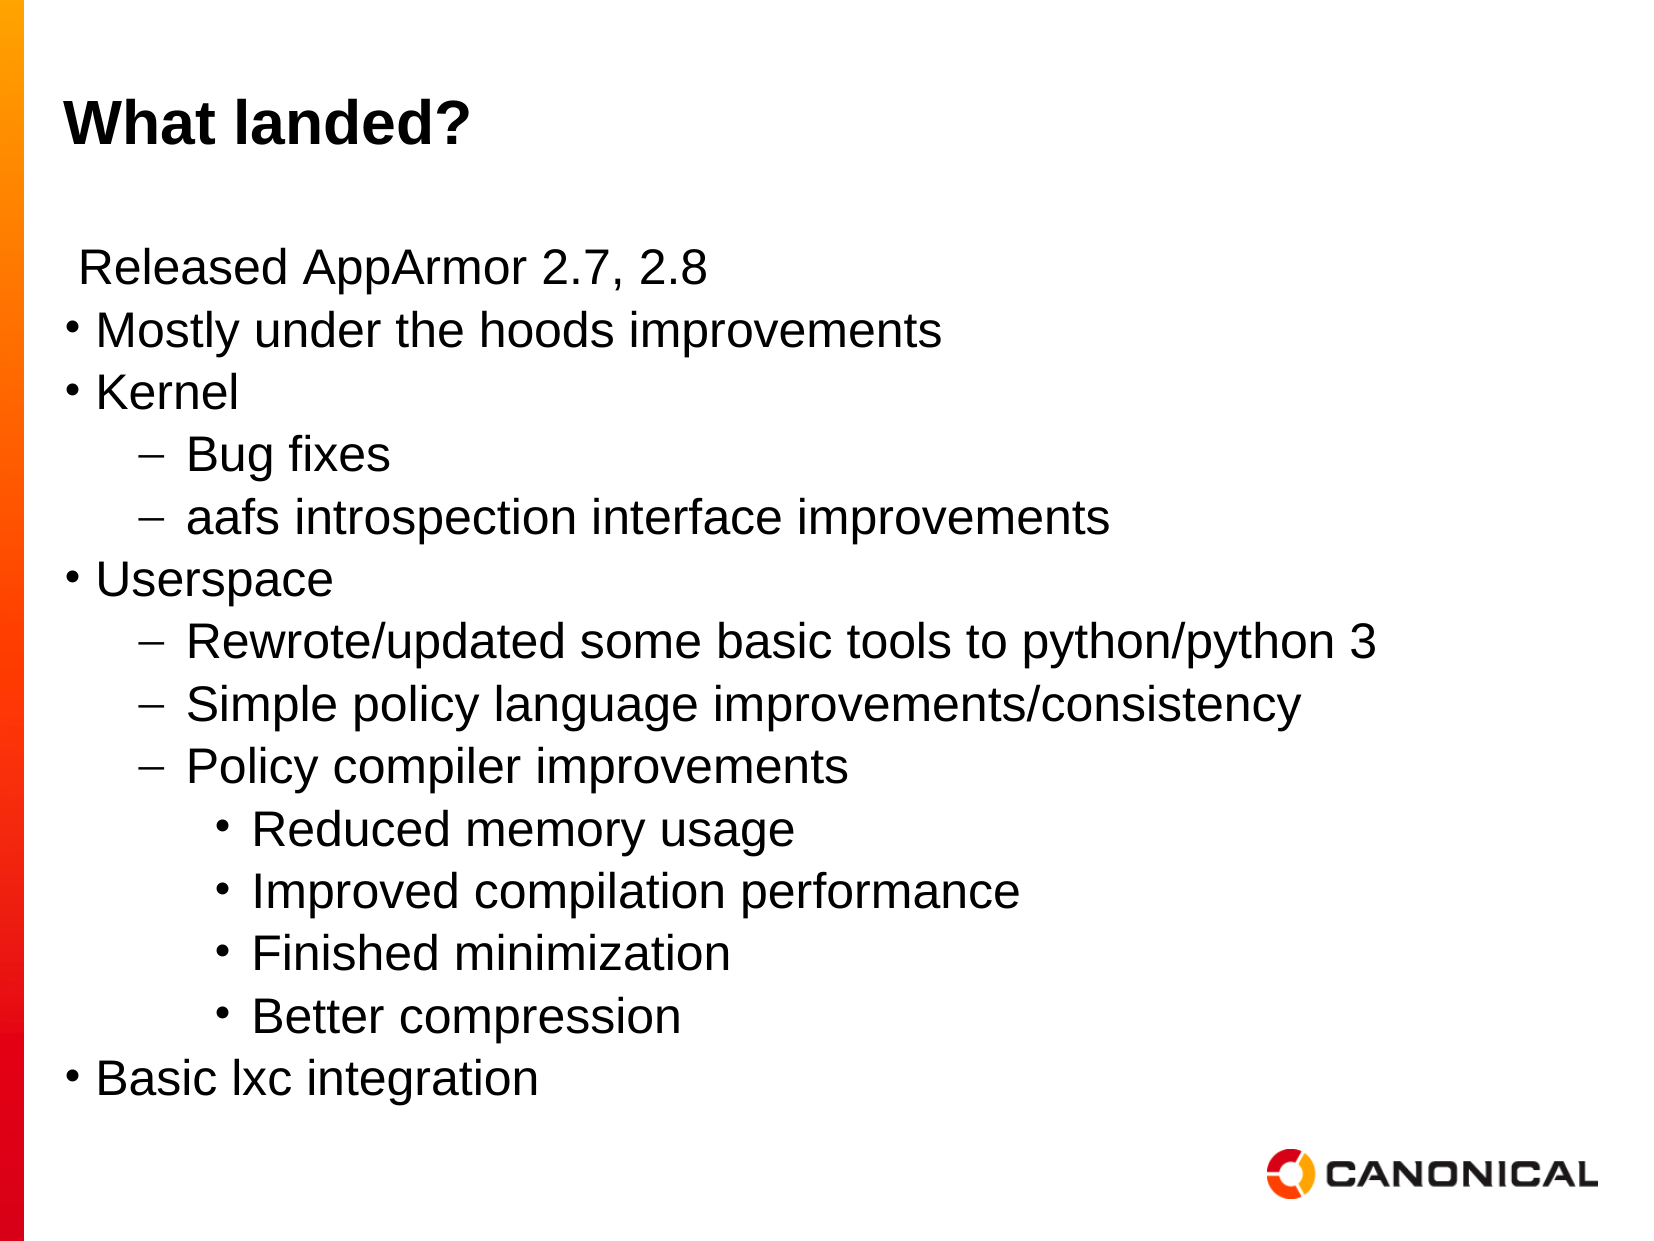

What landed?
 Released AppArmor 2.7, 2.8
 Mostly under the hoods improvements
 Kernel
Bug fixes
aafs introspection interface improvements
 Userspace
Rewrote/updated some basic tools to python/python 3
Simple policy language improvements/consistency
Policy compiler improvements
Reduced memory usage
Improved compilation performance
Finished minimization
Better compression
 Basic lxc integration